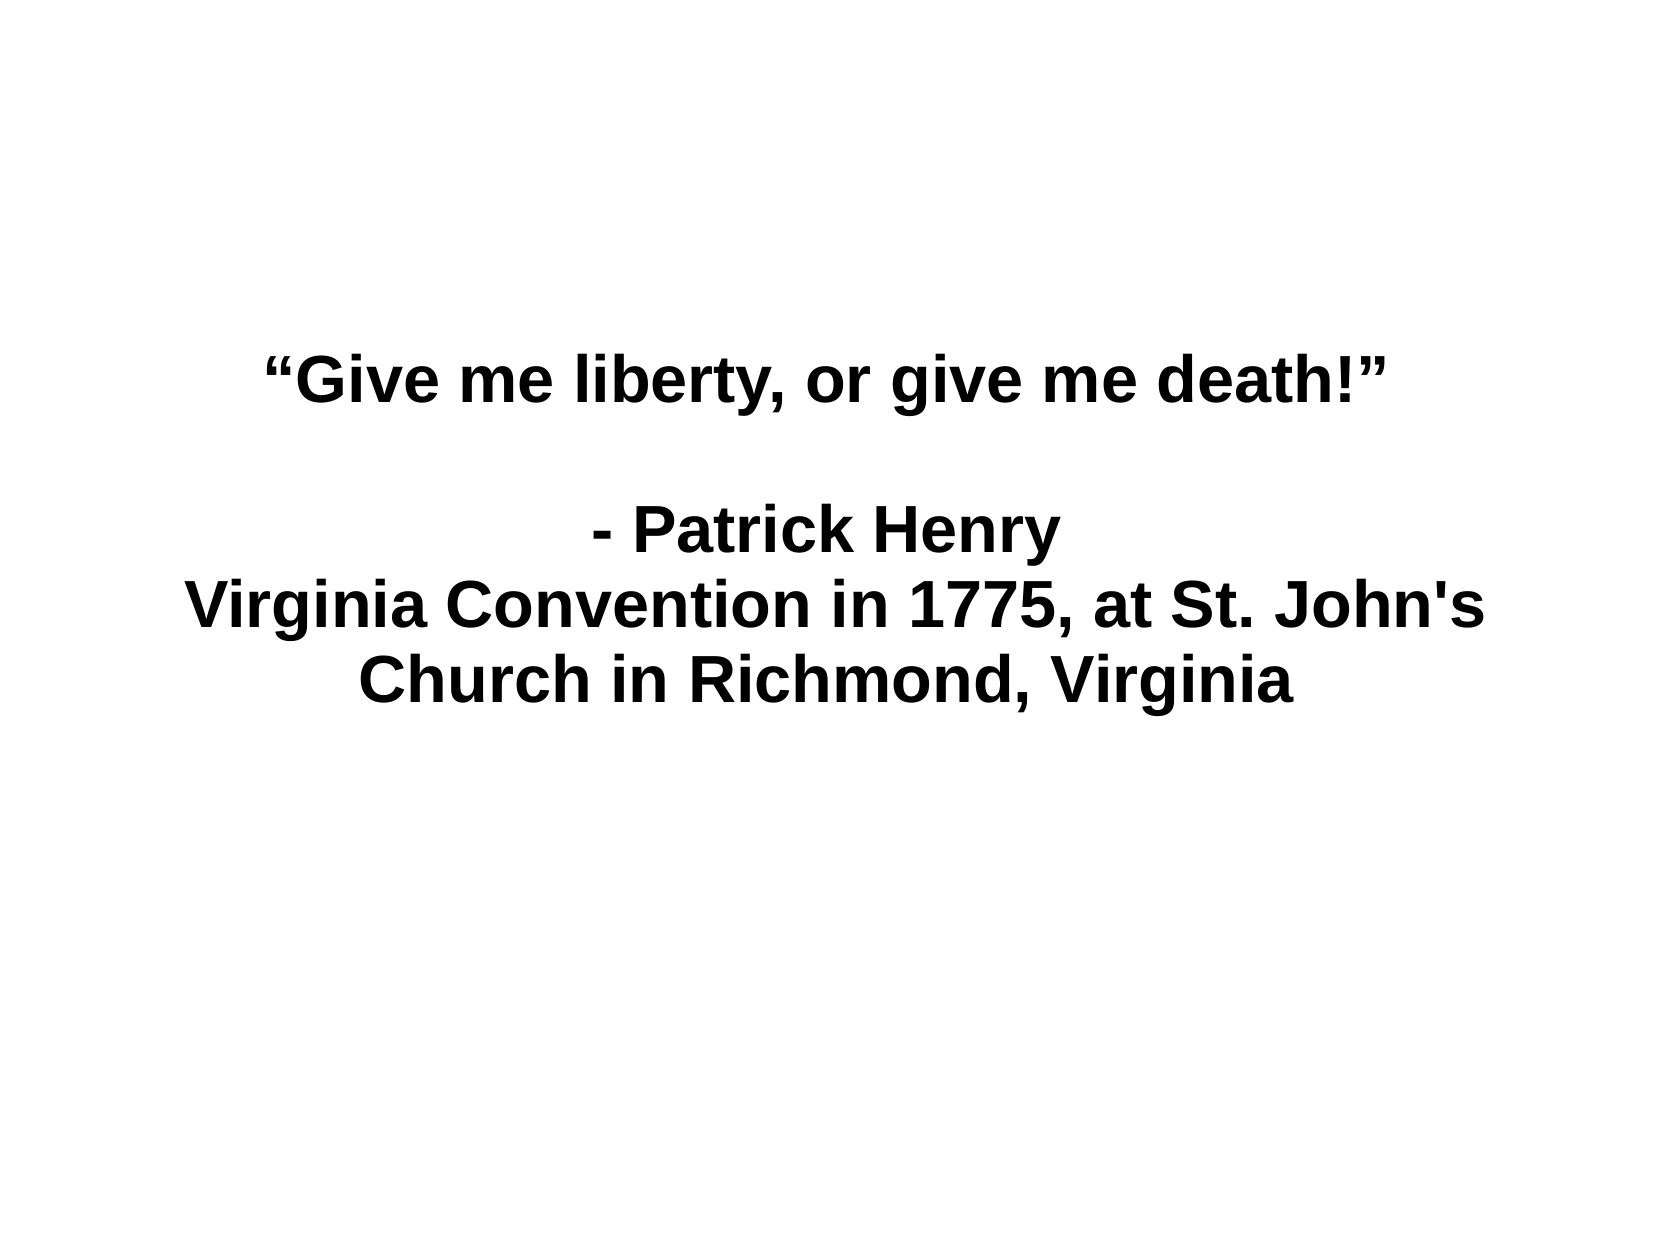

# “Give me liberty, or give me death!”
- Patrick Henry
 Virginia Convention in 1775, at St. John's Church in Richmond, Virginia